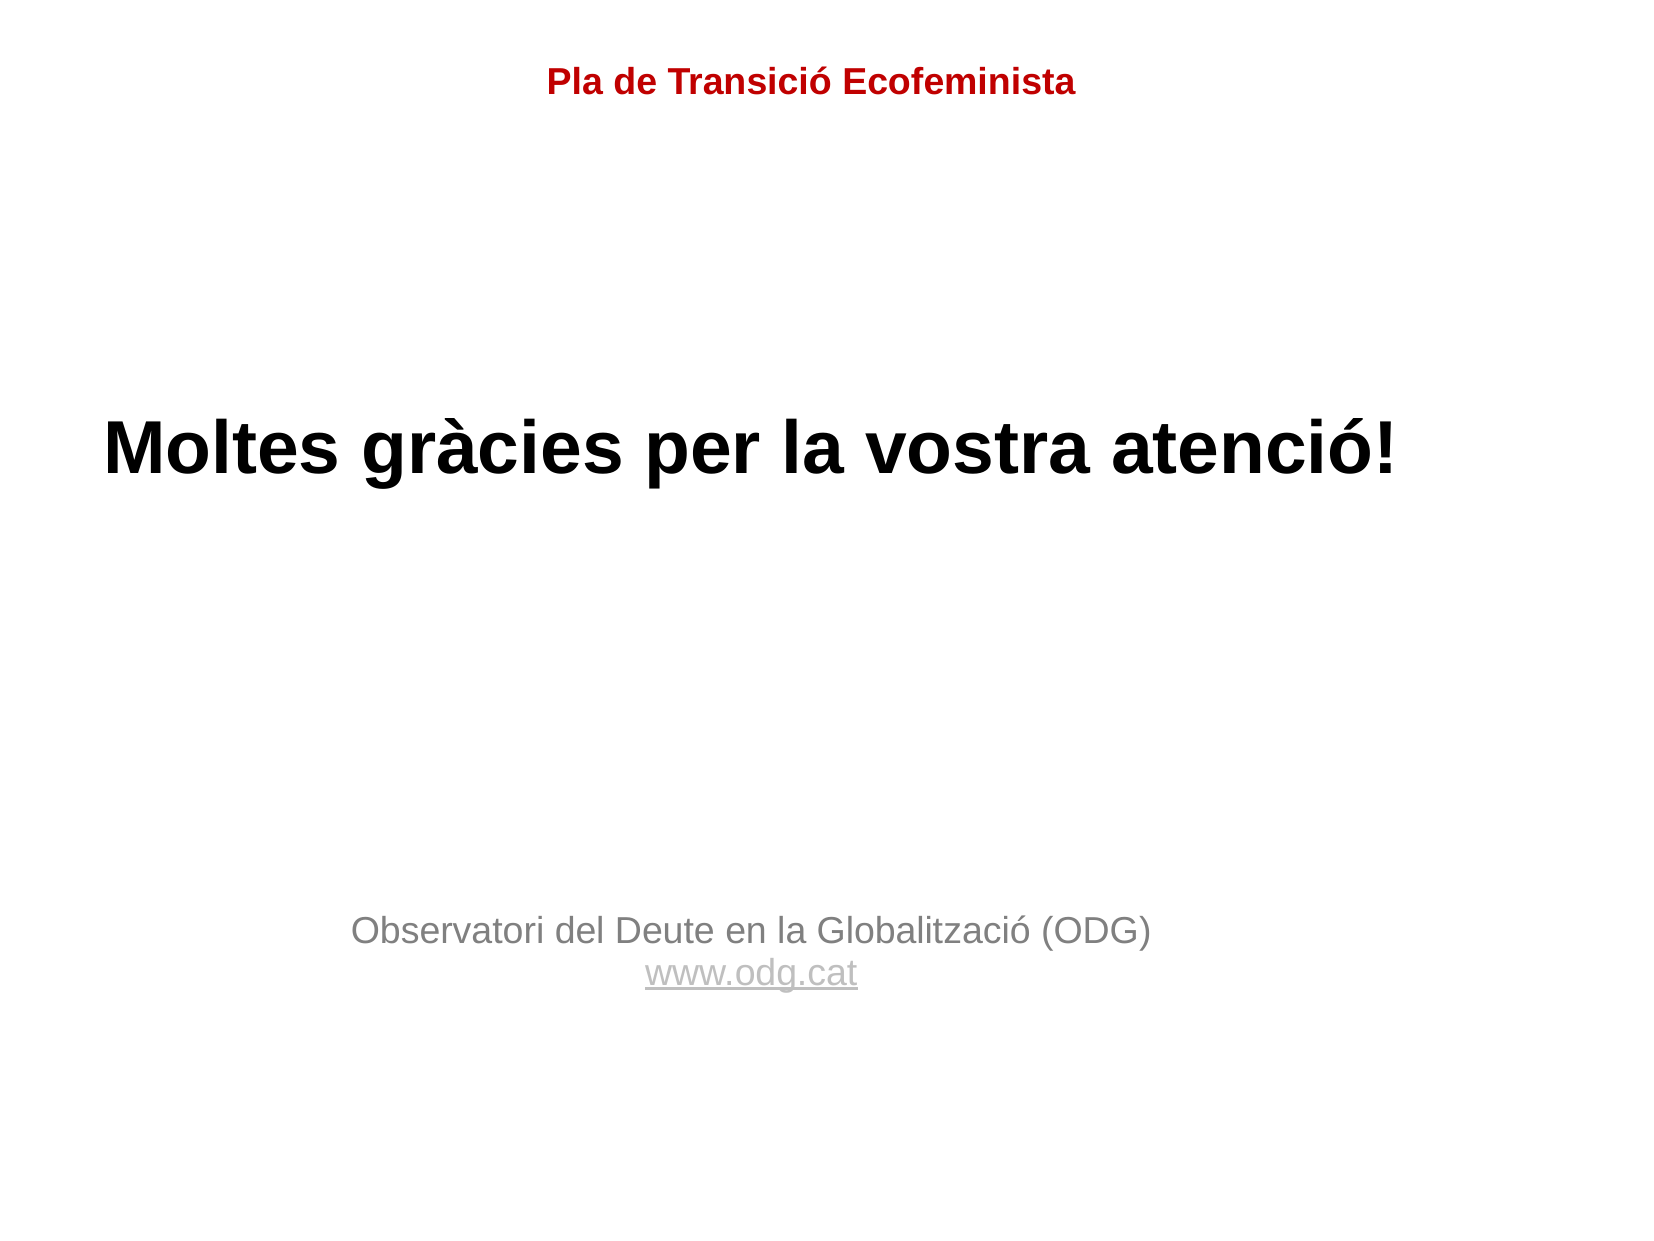

Pla de Transició Ecofeminista
Moltes gràcies per la vostra atenció!
Observatori del Deute en la Globalització (ODG)
www.odg.cat